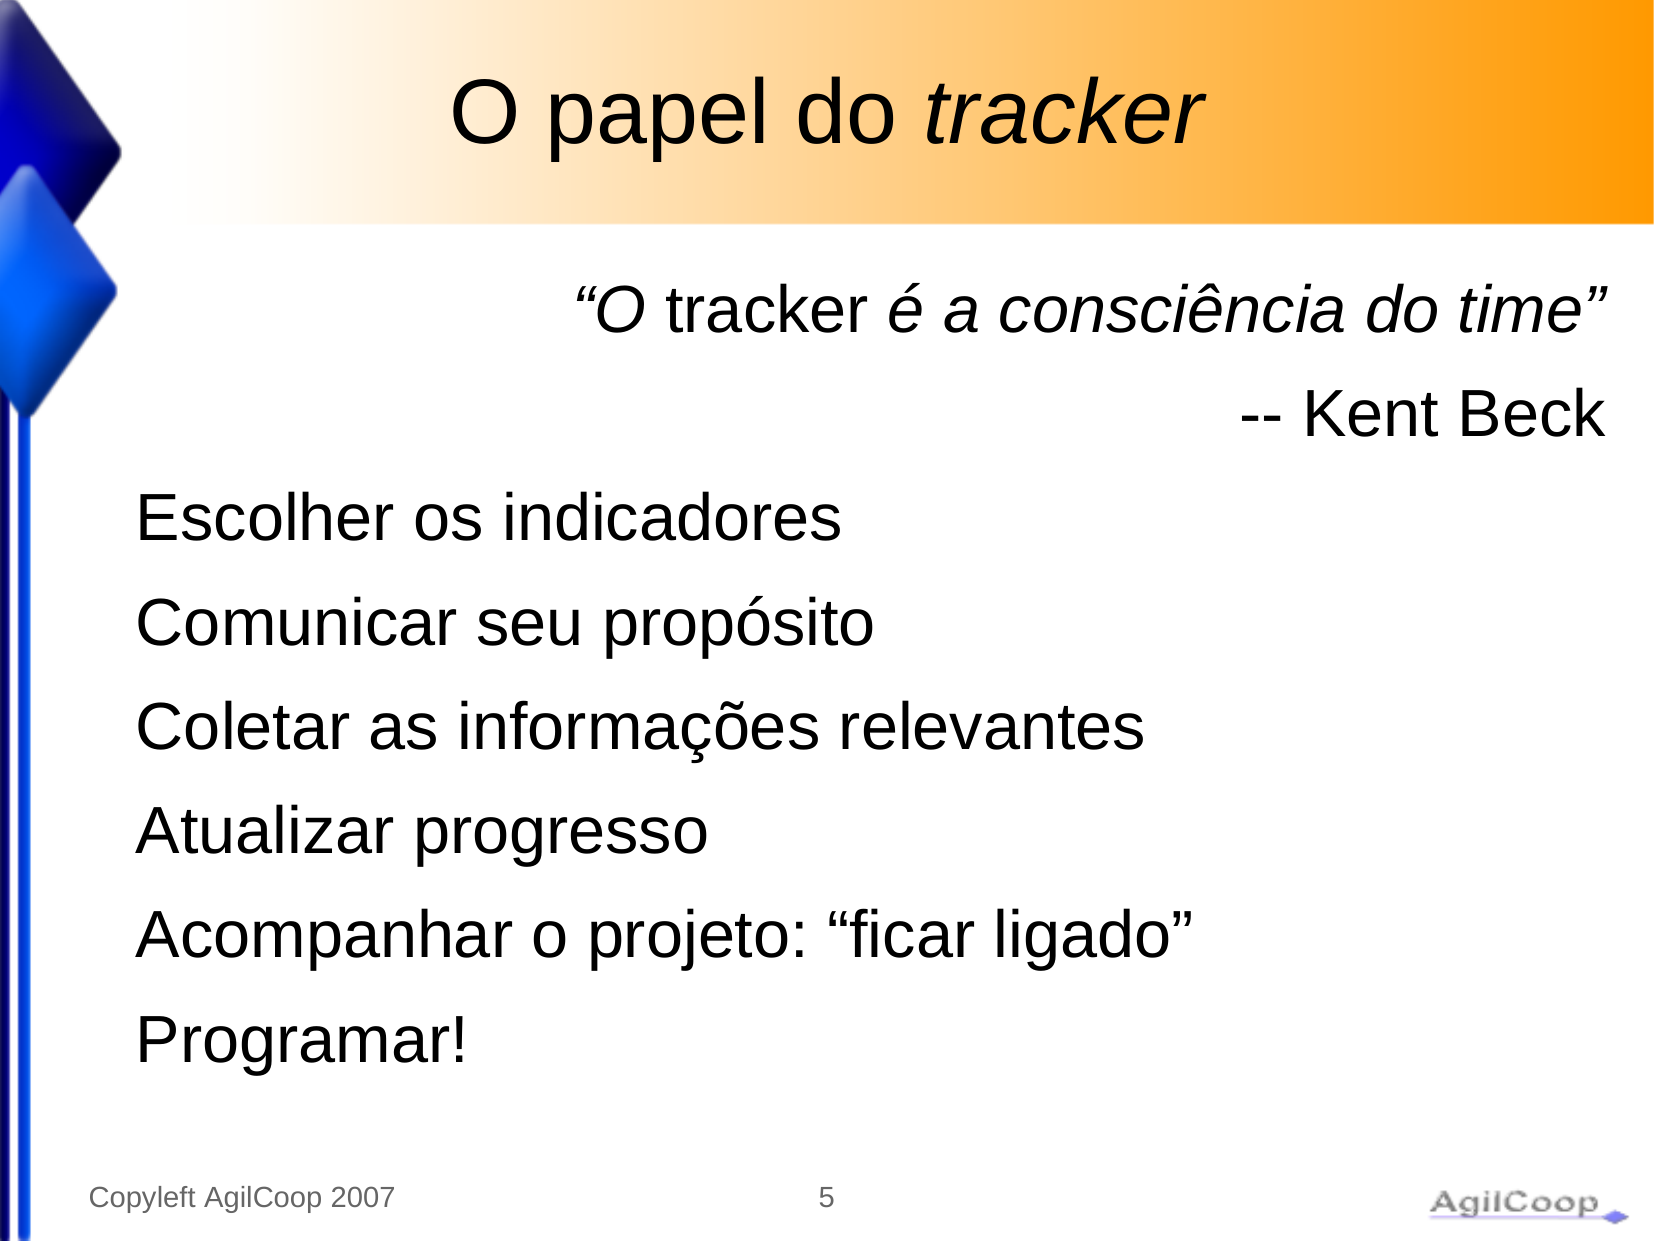

# O papel do tracker
“O tracker é a consciência do time”
-- Kent Beck
Escolher os indicadores
Comunicar seu propósito
Coletar as informações relevantes
Atualizar progresso
Acompanhar o projeto: “ficar ligado”
Programar!
Copyleft AgilCoop 2007
5